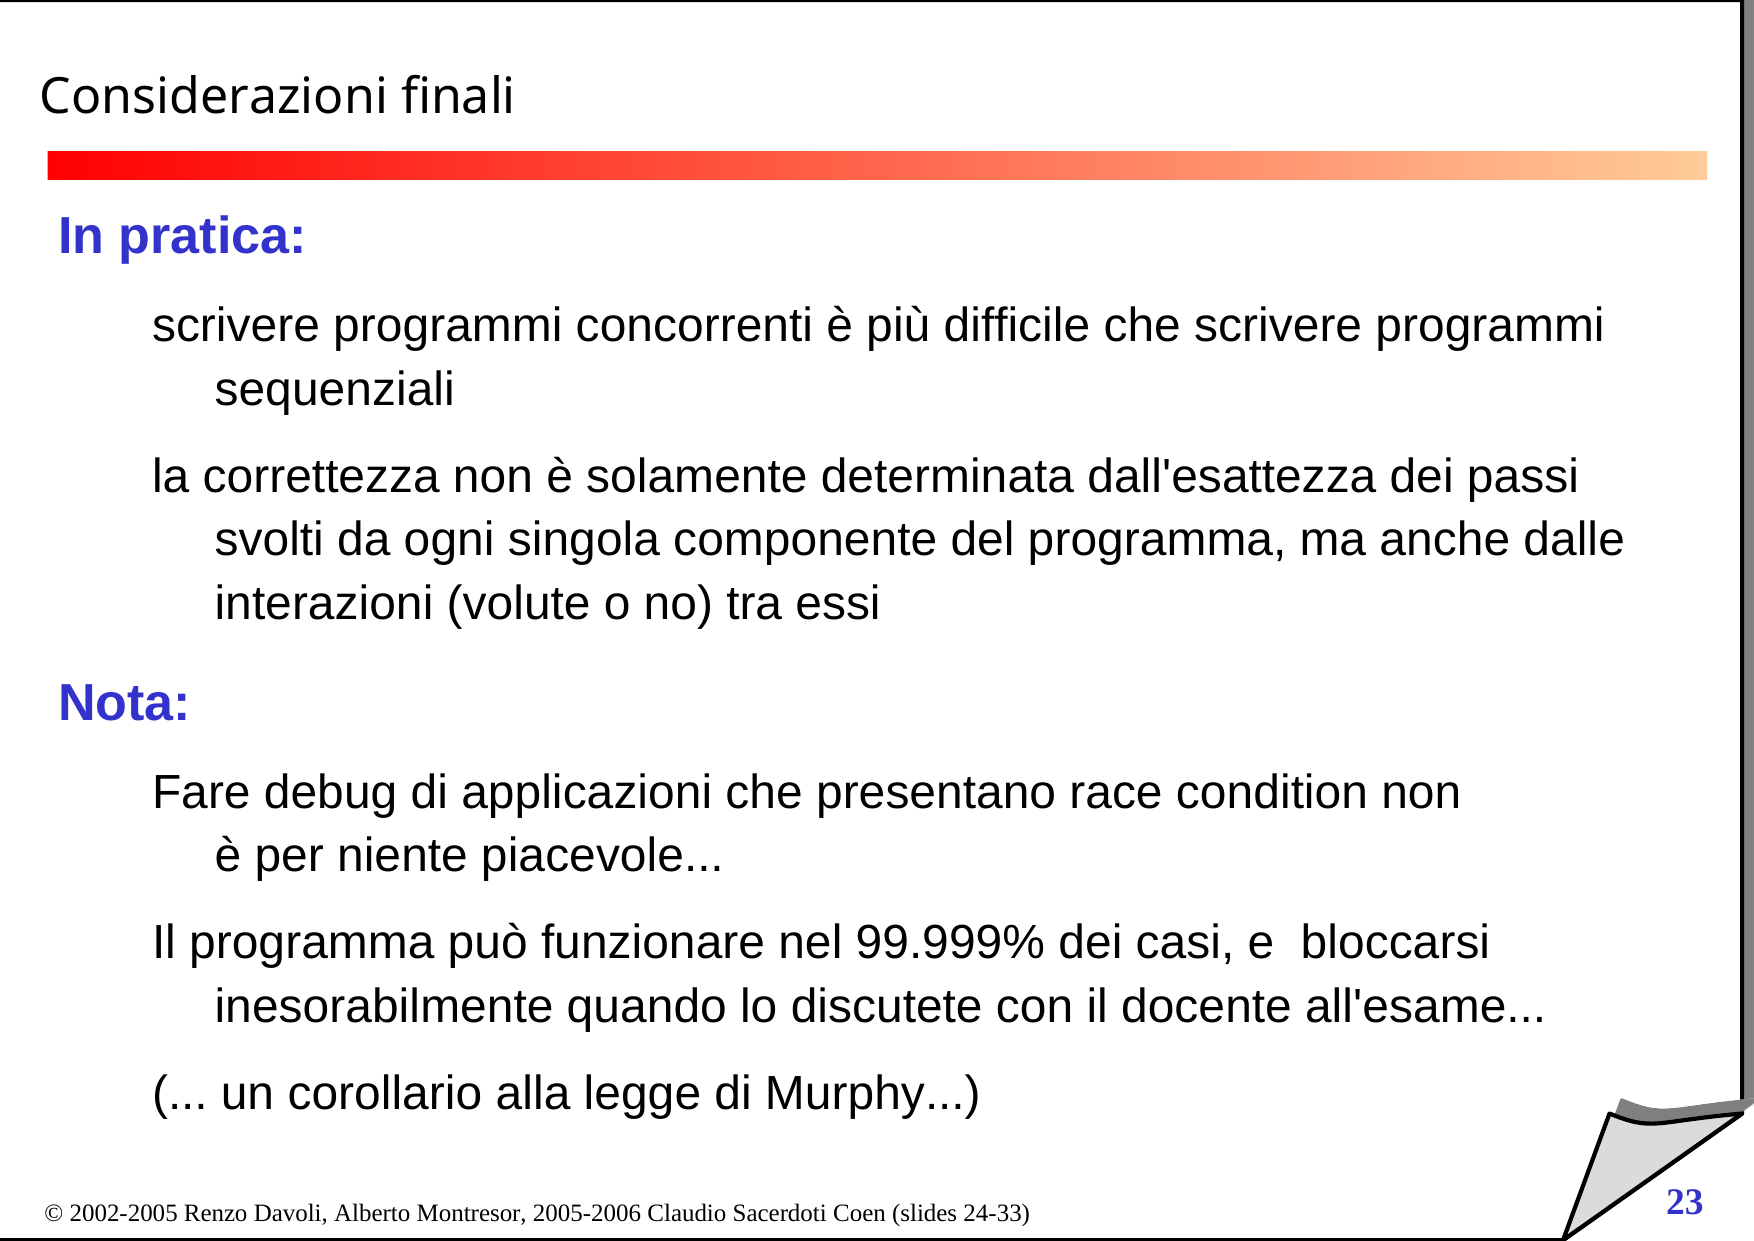

# Considerazioni finali
In pratica:
scrivere programmi concorrenti è più difficile che scrivere programmi sequenziali
la correttezza non è solamente determinata dall'esattezza dei passi svolti da ogni singola componente del programma, ma anche dalle interazioni (volute o no) tra essi
Nota:
Fare debug di applicazioni che presentano race condition non
è per niente piacevole...
Il programma può funzionare nel 99.999% dei casi, e bloccarsi
inesorabilmente quando lo discutete con il docente all'esame...
(... un corollario alla legge di Murphy...)